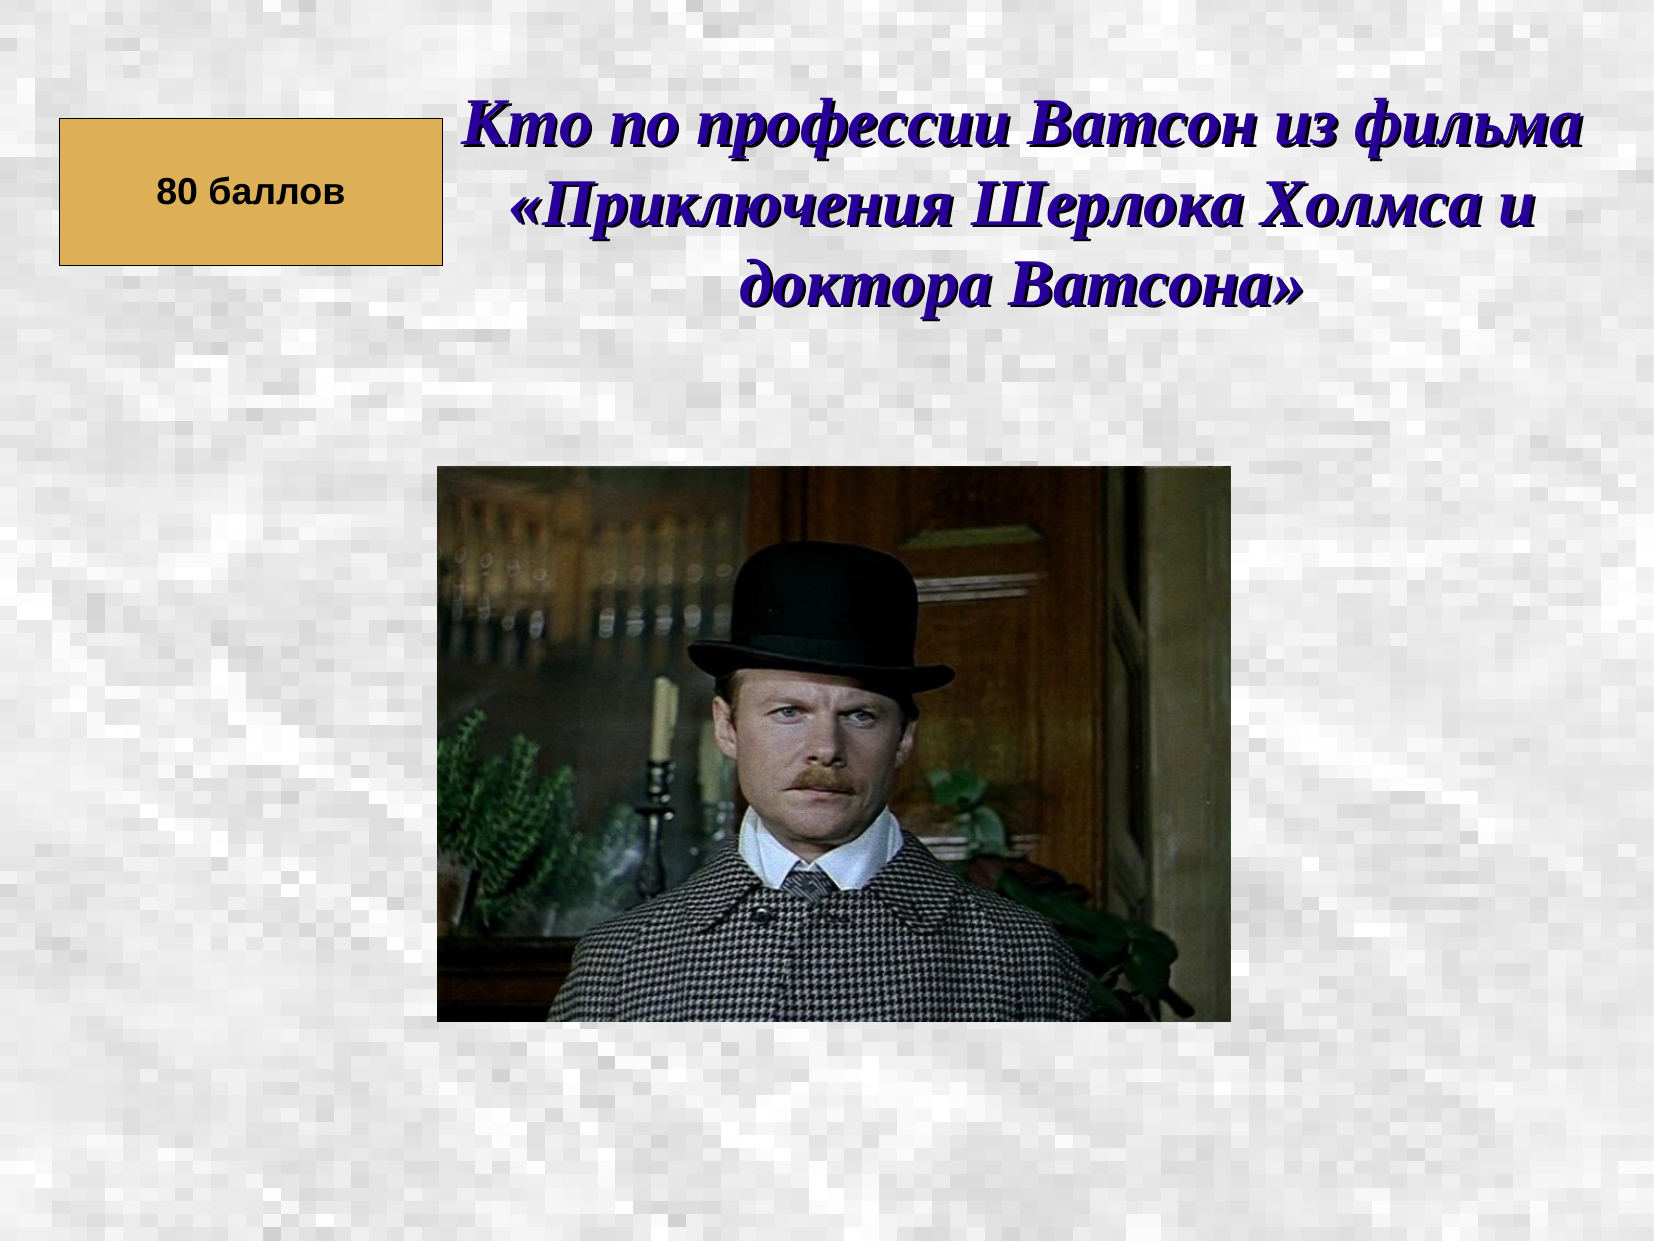

# Кто по профессии Ватсон из фильма «Приключения Шерлока Холмса и доктора Ватсона»
80 баллов